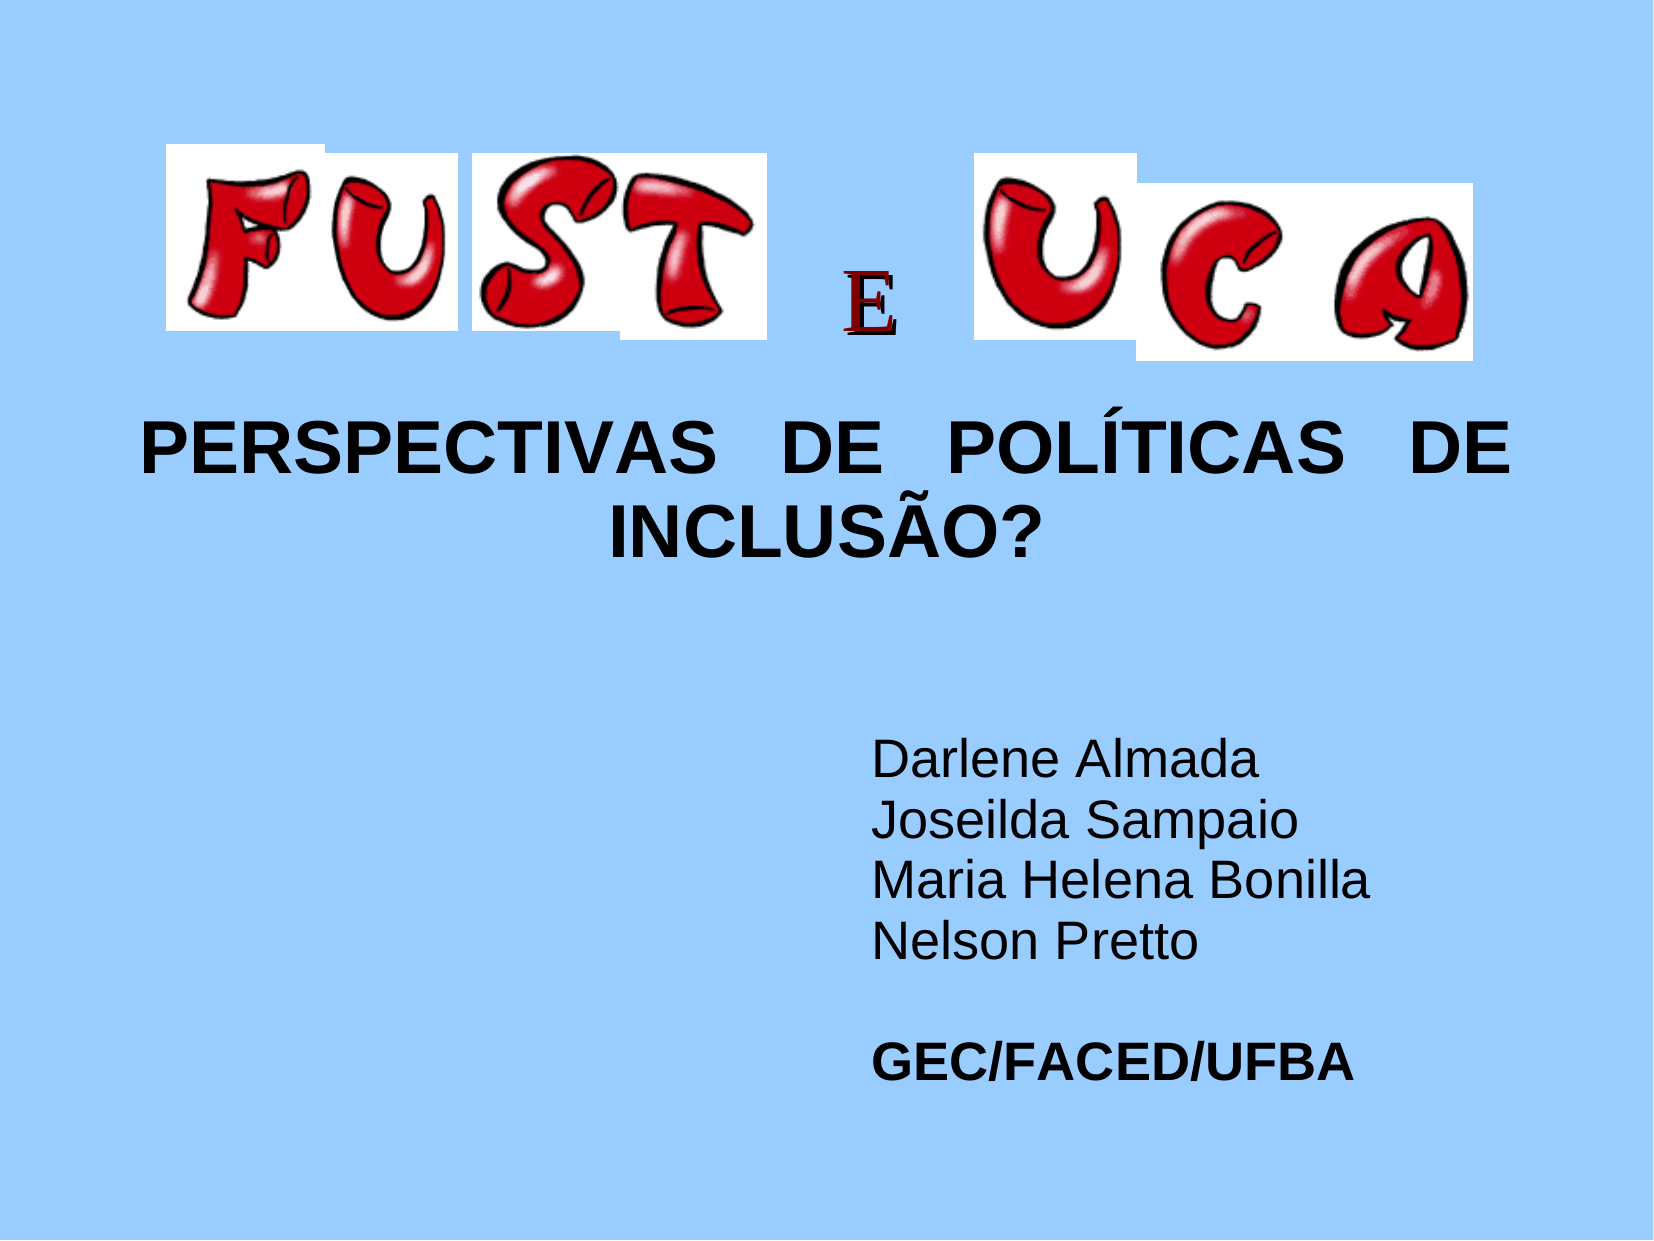

E
PERSPECTIVAS DE POLÍTICAS DE INCLUSÃO?
Darlene Almada
Joseilda Sampaio
Maria Helena Bonilla
Nelson Pretto
GEC/FACED/UFBA